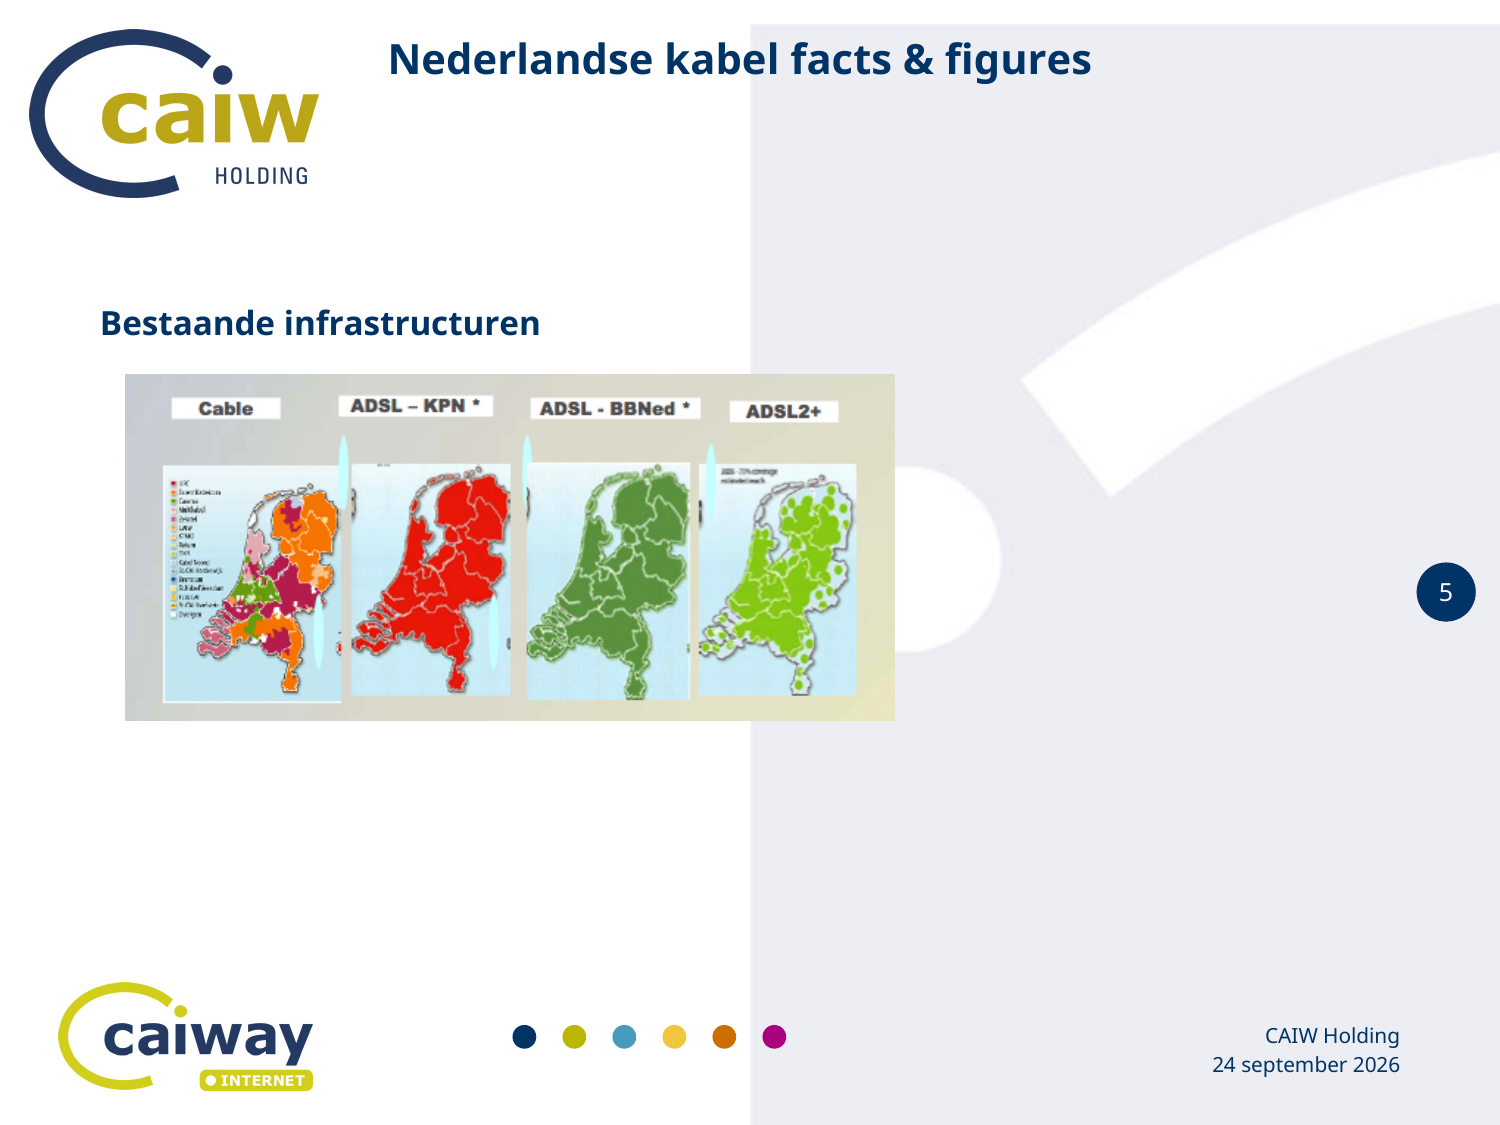

# Nederlandse kabel facts & figures
Bestaande infrastructuren
5
CAIW Holding